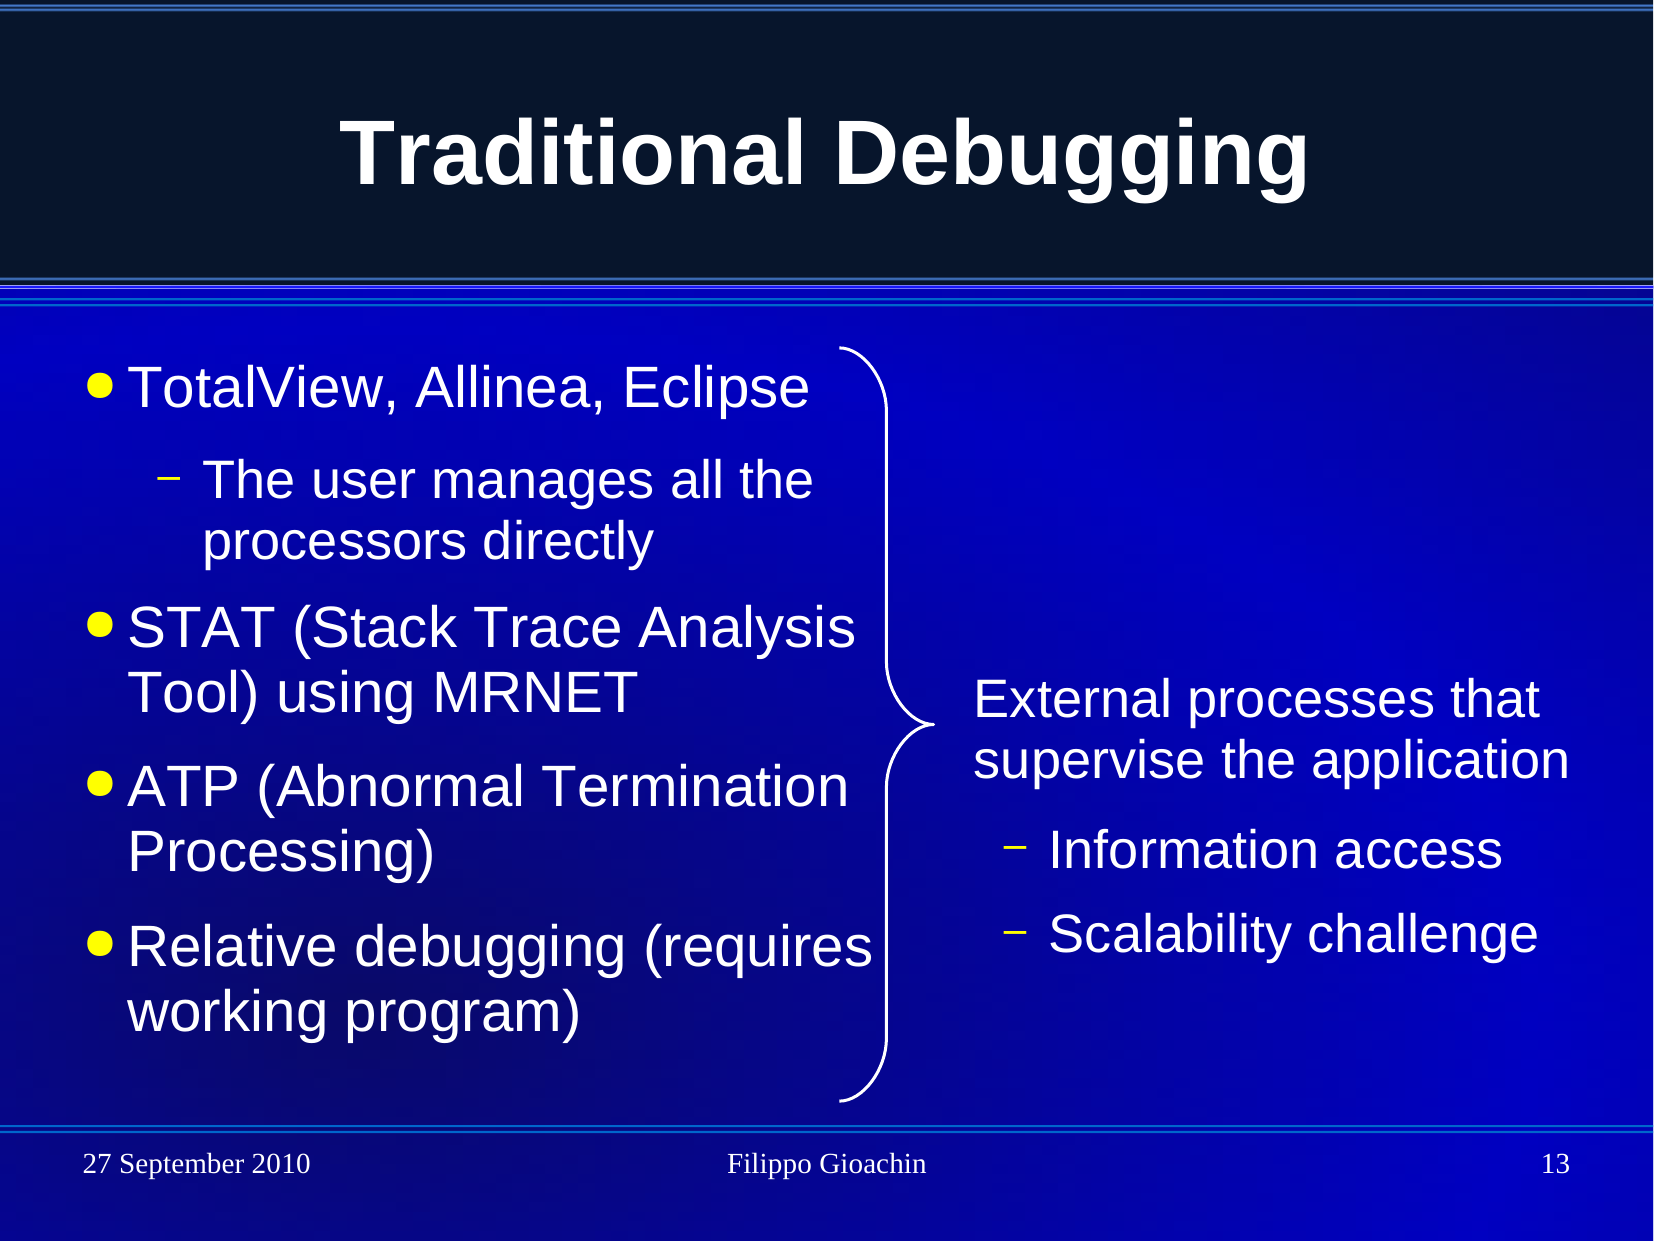

# Traditional Debugging
TotalView, Allinea, Eclipse
The user manages all the processors directly
STAT (Stack Trace Analysis Tool) using MRNET
ATP (Abnormal Termination Processing)
Relative debugging (requires working program)
External processes that supervise the application
Information access
Scalability challenge
27 September 2010
Filippo Gioachin
13